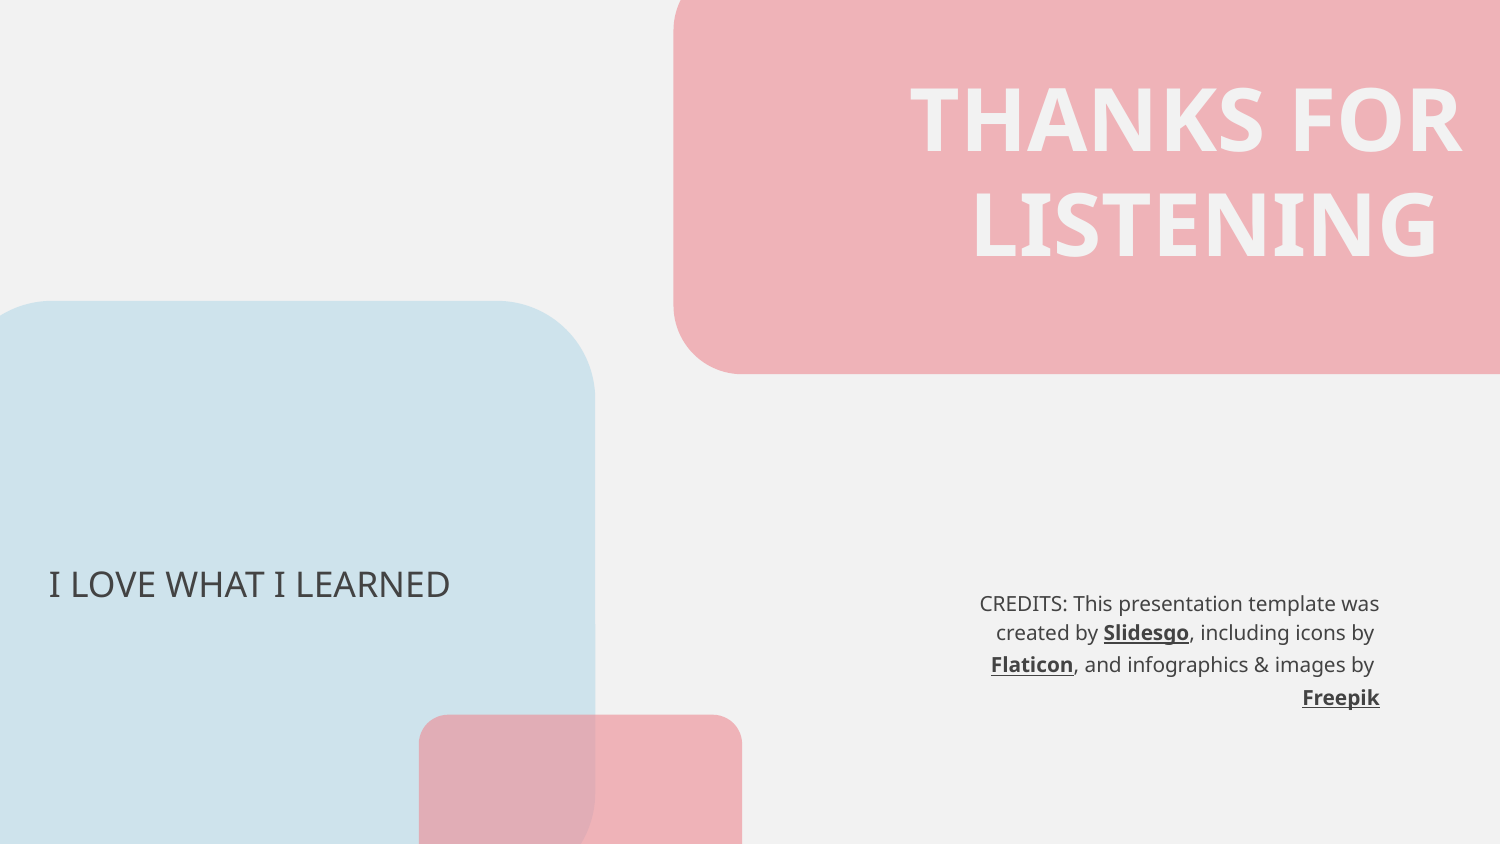

THANKS FOR LISTENING
# I LOVE WHAT I LEARNED